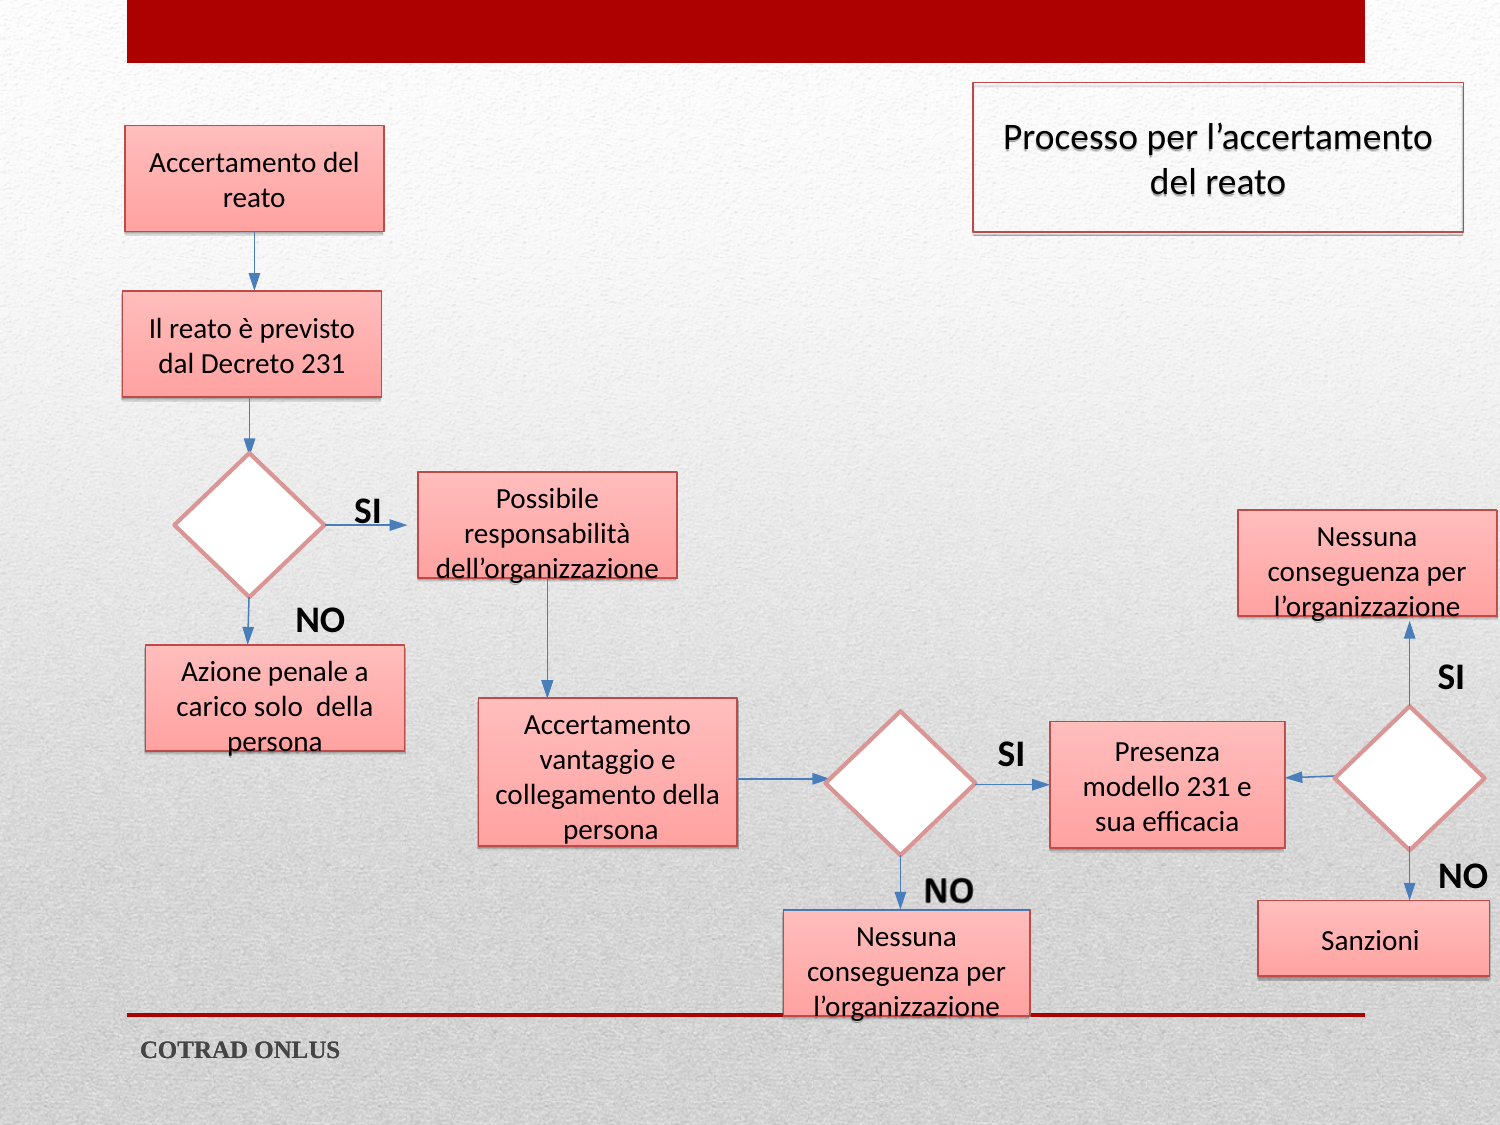

Processo per l’accertamento del reato
Accertamento del reato
Il reato è previsto dal Decreto 231
Possibile responsabilità dell’organizzazione
SI
Nessuna conseguenza per l’organizzazione
NO
Azione penale a carico solo della persona
SI
Accertamento vantaggio e collegamento della persona
SI
Presenza modello 231 e sua efficacia
NO
Sanzioni
Nessuna conseguenza per l’organizzazione
COTRAD ONLUS
COTRAD ONLUS